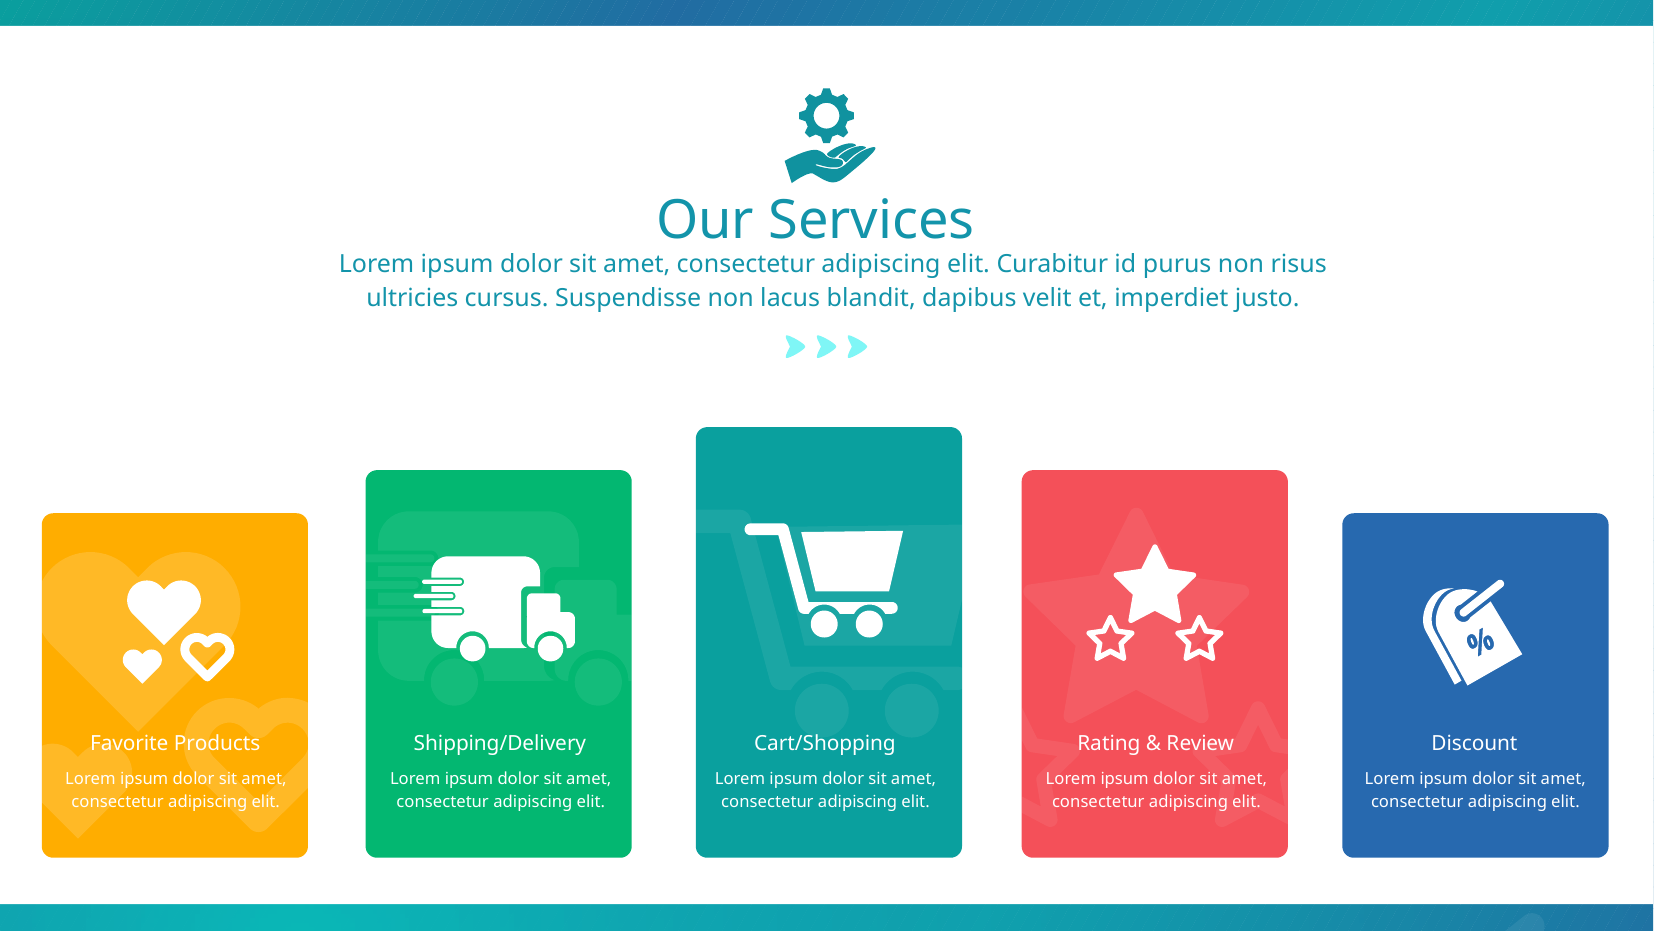

Our Services
# Lorem ipsum dolor sit amet, consectetur adipiscing elit. Curabitur id purus non risus ultricies cursus. Suspendisse non lacus blandit, dapibus velit et, imperdiet justo.
Favorite Products
Shipping/Delivery
Cart/Shopping
Rating & Review
Discount
Lorem ipsum dolor sit amet, consectetur adipiscing elit.
Lorem ipsum dolor sit amet, consectetur adipiscing elit.
Lorem ipsum dolor sit amet, consectetur adipiscing elit.
Lorem ipsum dolor sit amet, consectetur adipiscing elit.
Lorem ipsum dolor sit amet, consectetur adipiscing elit.